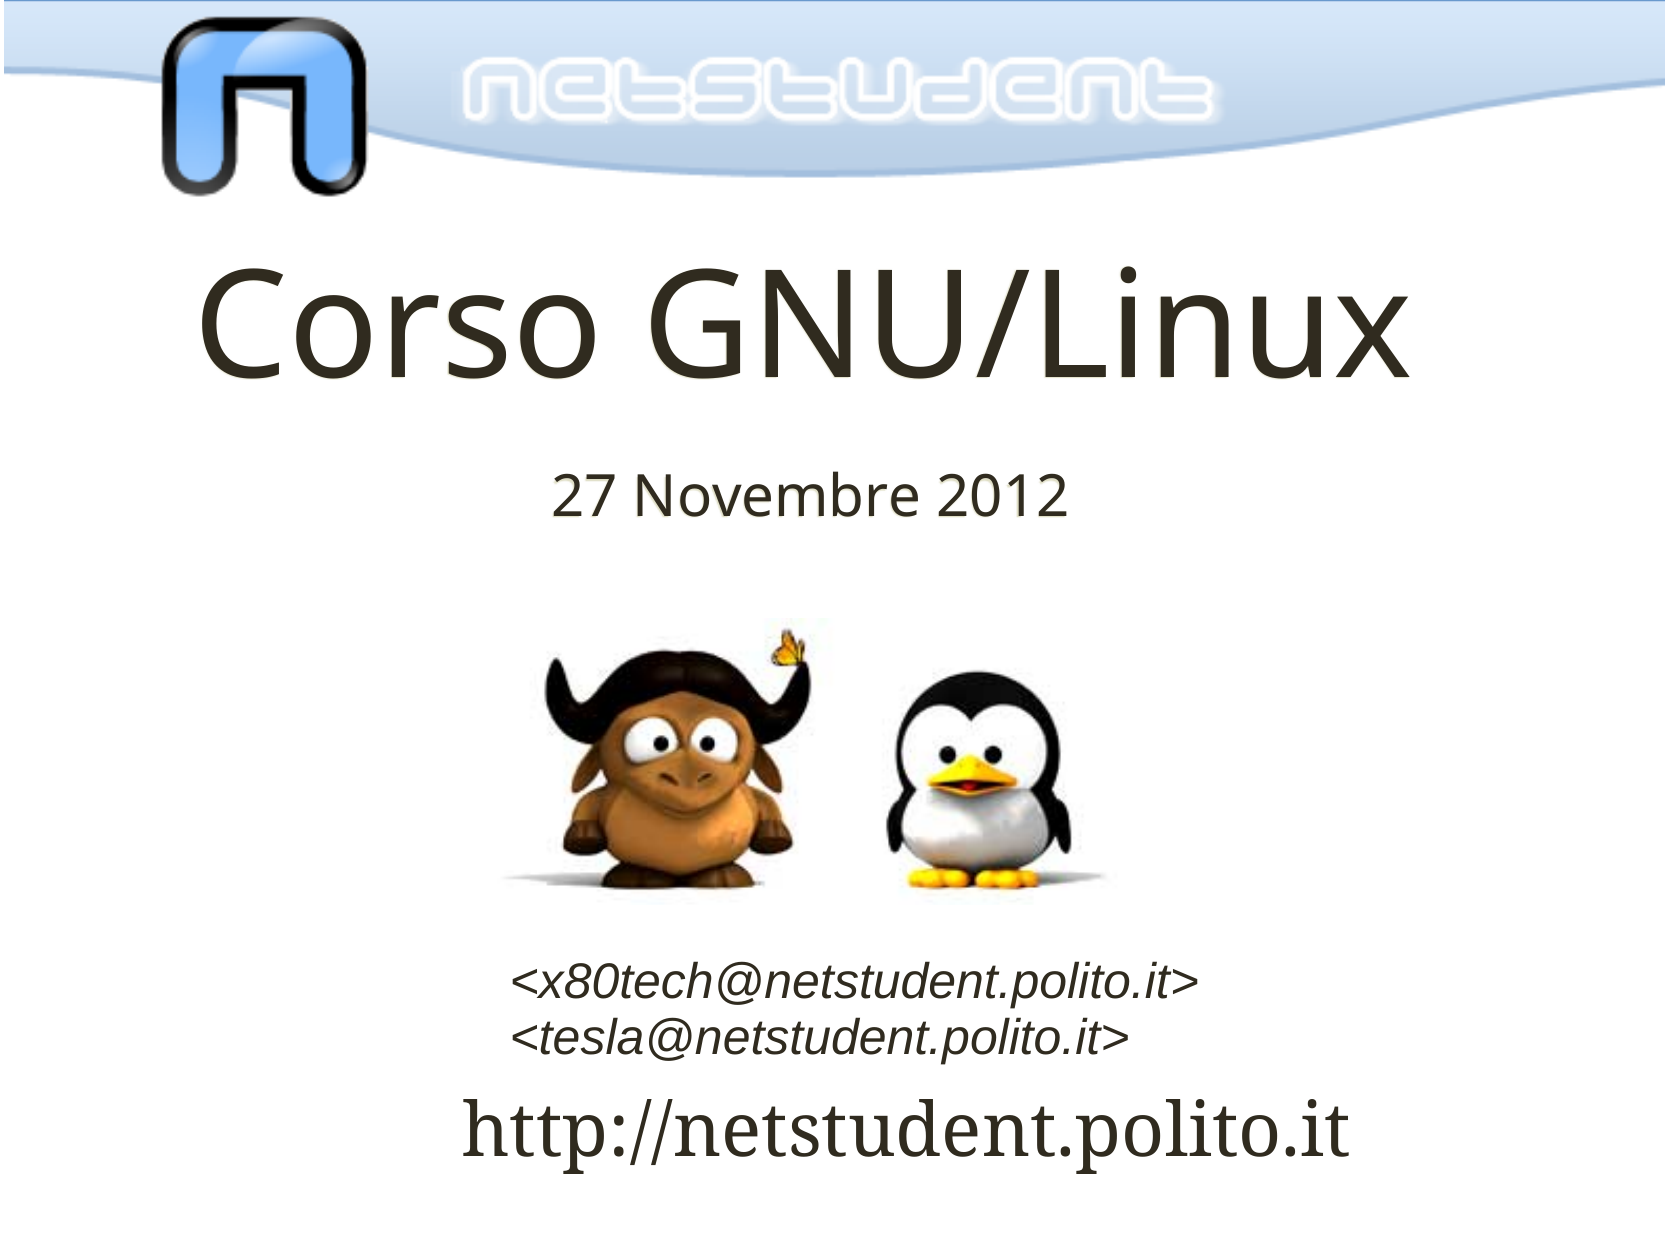

Corso GNU/Linux
# 27 Novembre 2012
<x80tech@netstudent.polito.it>
<tesla@netstudent.polito.it>
http://netstudent.polito.it